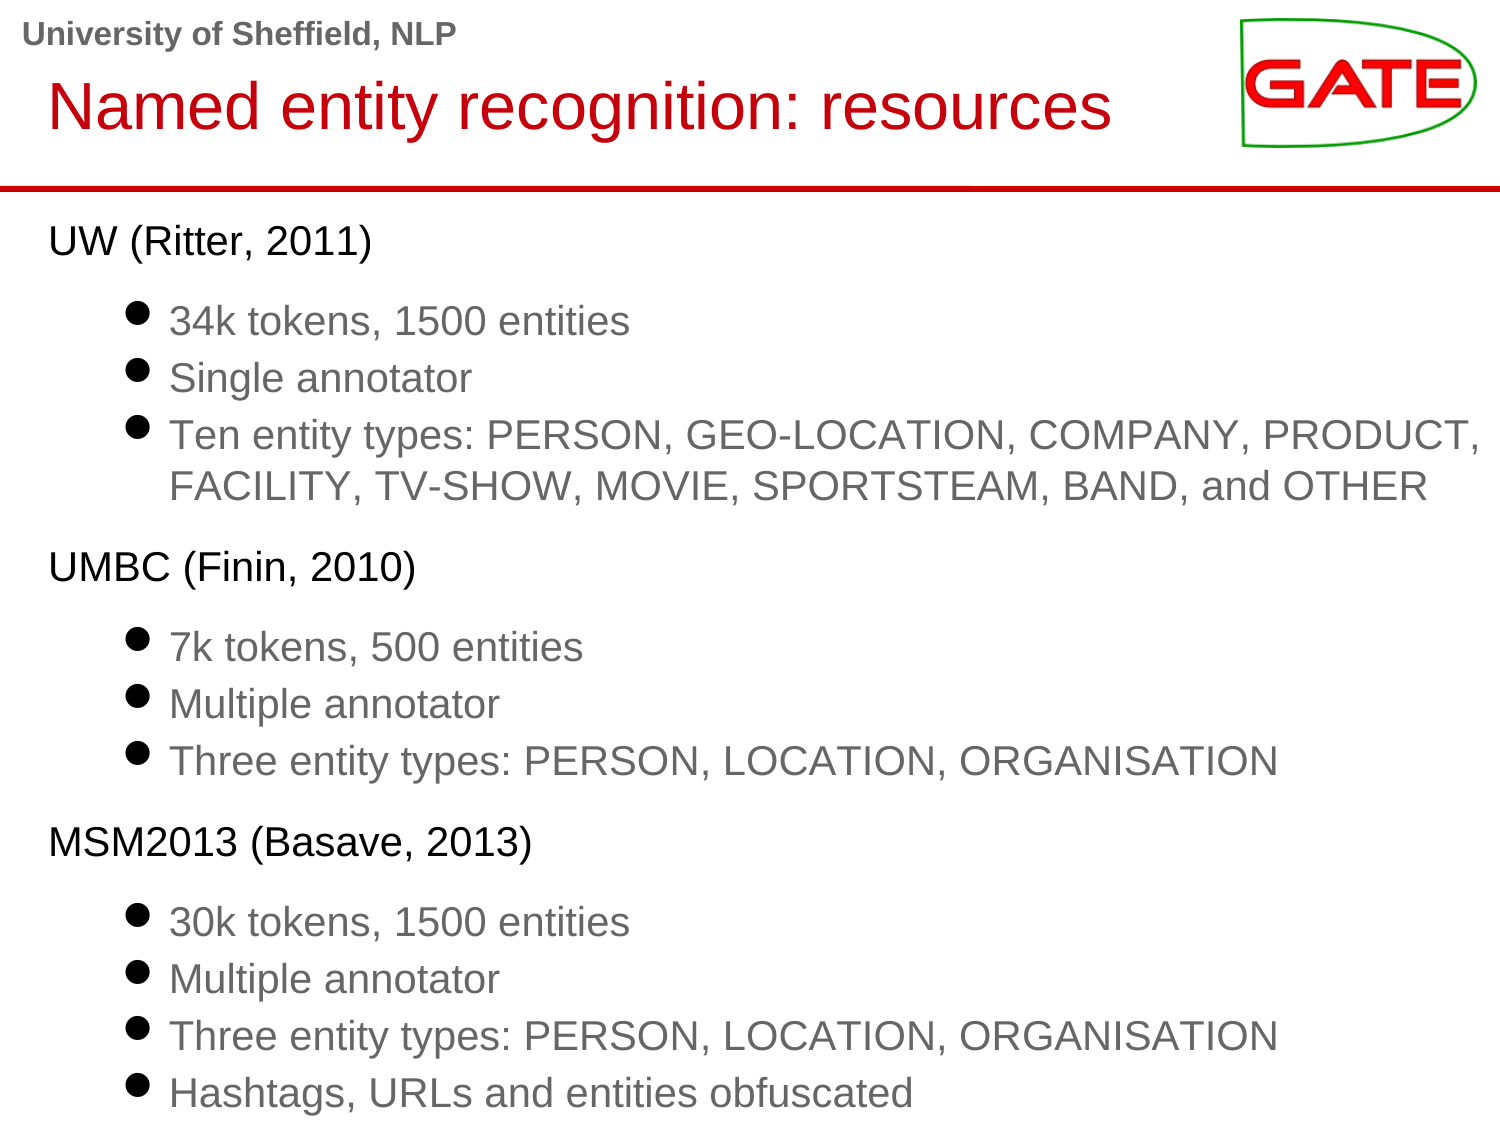

Named entity recognition: resources
UW (Ritter, 2011)
34k tokens, 1500 entities
Single annotator
Ten entity types: PERSON, GEO-LOCATION, COMPANY, PRODUCT, FACILITY, TV-SHOW, MOVIE, SPORTSTEAM, BAND, and OTHER
UMBC (Finin, 2010)
7k tokens, 500 entities
Multiple annotator
Three entity types: PERSON, LOCATION, ORGANISATION
MSM2013 (Basave, 2013)
30k tokens, 1500 entities
Multiple annotator
Three entity types: PERSON, LOCATION, ORGANISATION
Hashtags, URLs and entities obfuscated